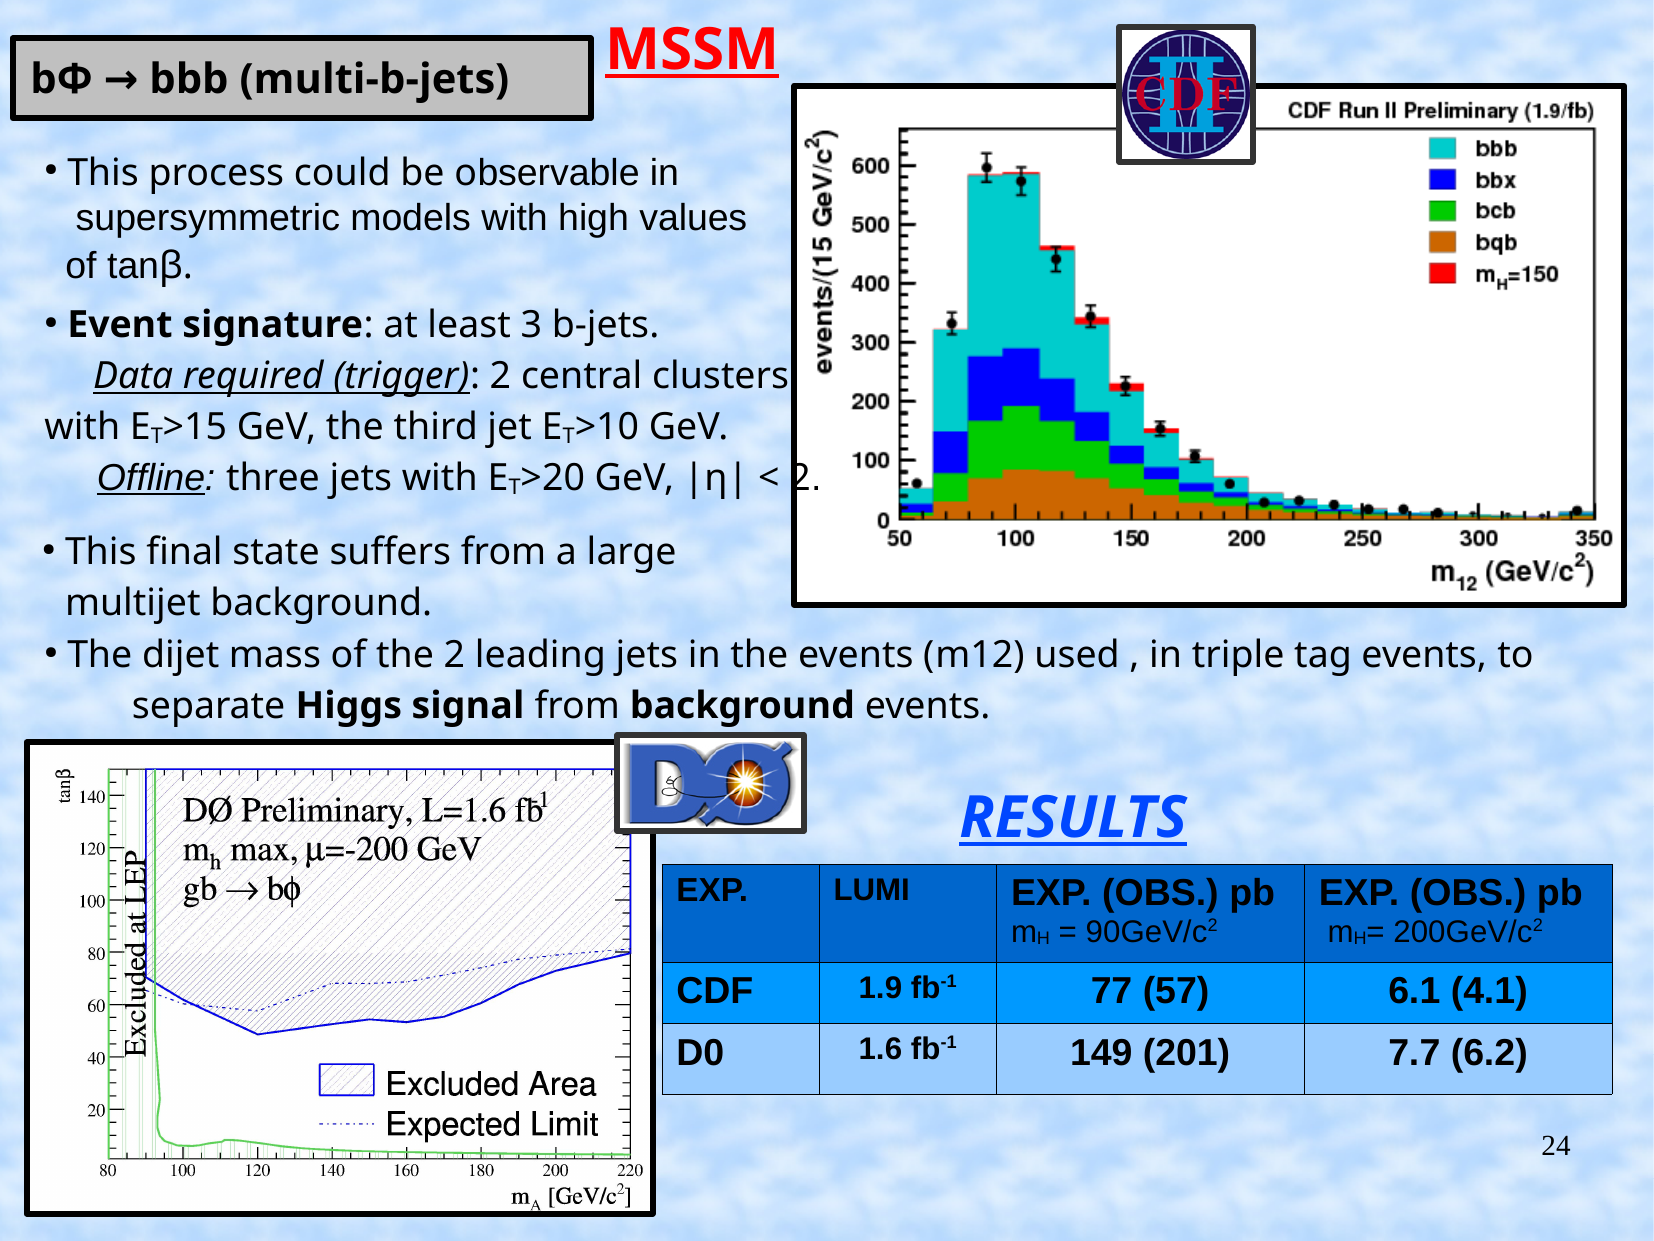

MSSM
bΦ → bbb (multi-b-jets)
 This process could be observable in supersymmetric models with high values
 of tanβ.
 Event signature: at least 3 b-jets.
 Data required (trigger): 2 central clusters
with ET>15 GeV, the third jet ET>10 GeV.
 Offline: three jets with ET>20 GeV, |η| < 2.
 This final state suffers from a large
 multijet background.
 The dijet mass of the 2 leading jets in the events (m12) used , in triple tag events, to separate Higgs signal from background events.
RESULTS
| EXP. | LUMI | EXP. (OBS.) pb mH = 90GeV/c2 | EXP. (OBS.) pb mH= 200GeV/c2 |
| --- | --- | --- | --- |
| CDF | 1.9 fb-1 | 77 (57) | 6.1 (4.1) |
| D0 | 1.6 fb-1 | 149 (201) | 7.7 (6.2) |
Bárbara Álvarez- U. de Oviedo
24